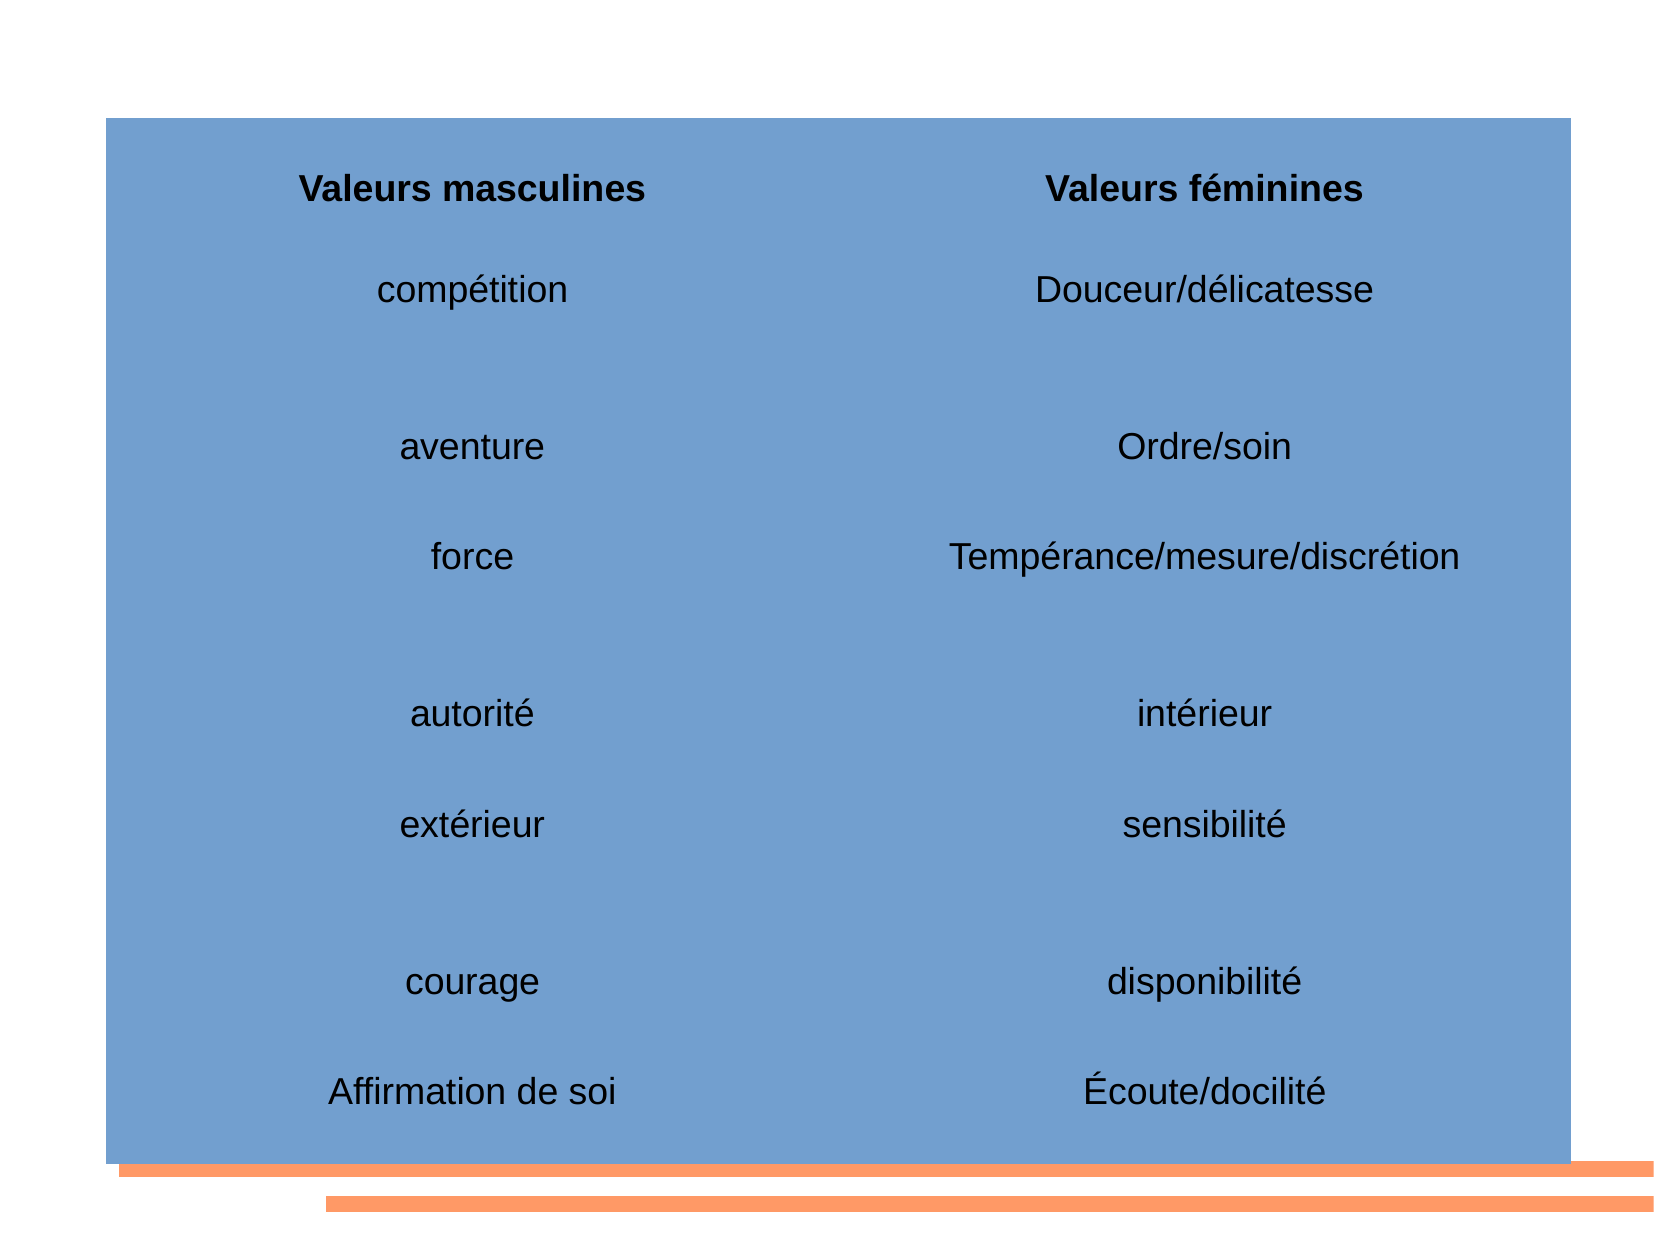

| Valeurs masculines | Valeurs féminines |
| --- | --- |
| compétition | Douceur/délicatesse |
| aventure | Ordre/soin |
| force | Tempérance/mesure/discrétion |
| autorité | intérieur |
| extérieur | sensibilité |
| courage | disponibilité |
| Affirmation de soi | Écoute/docilité |